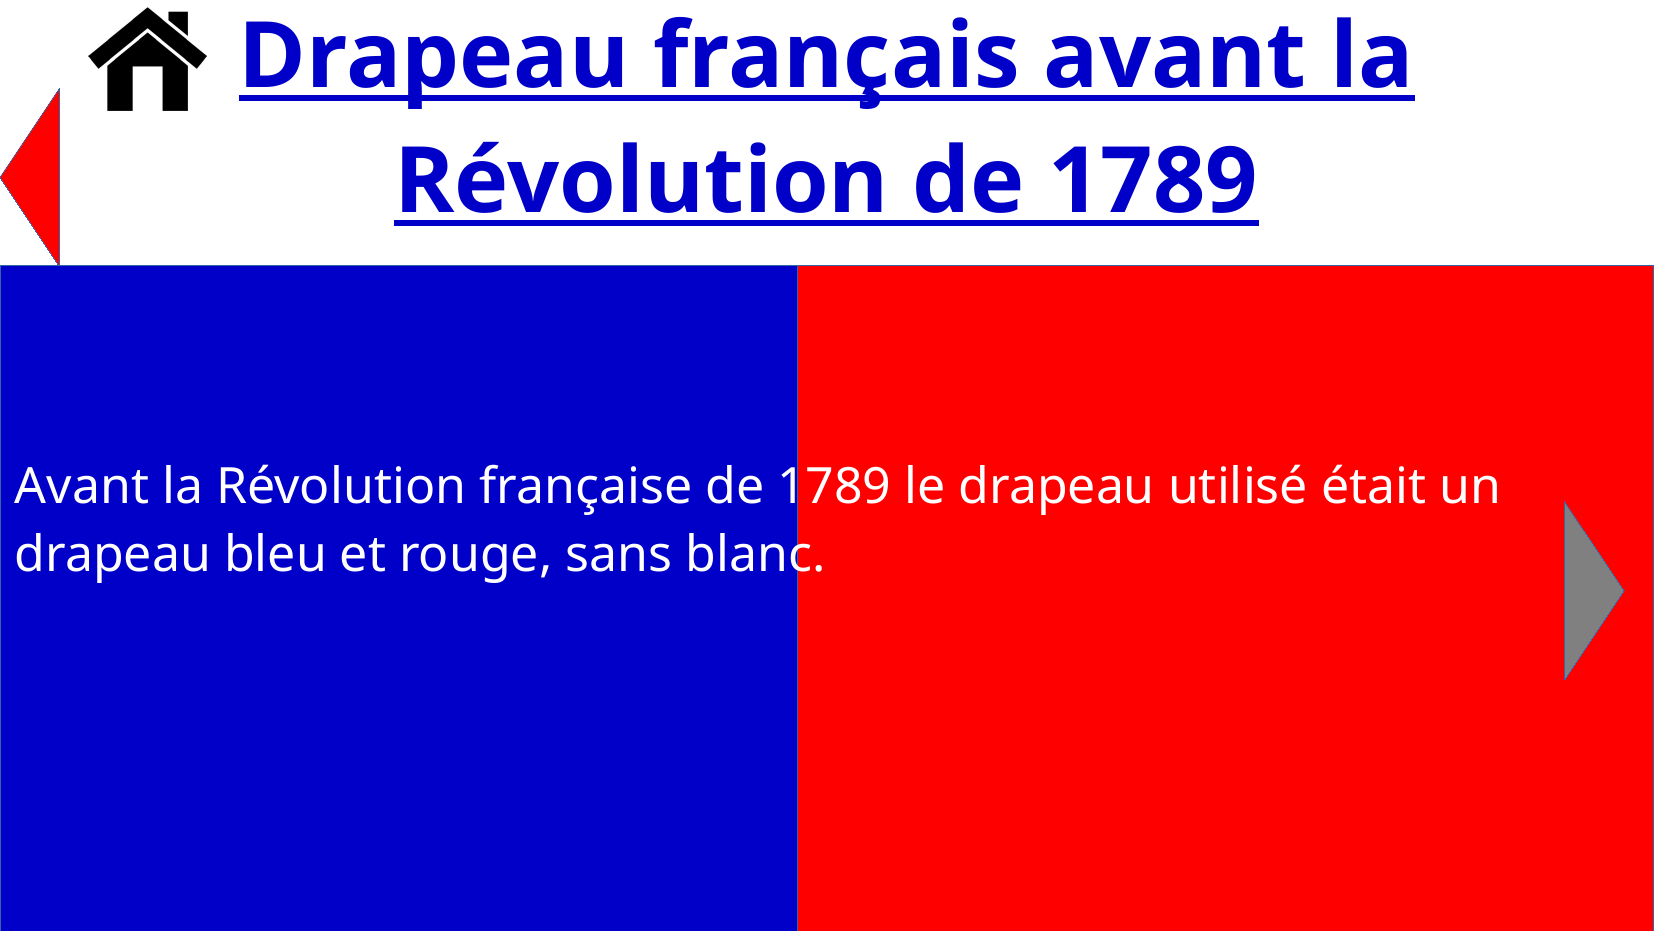

# Drapeau français avant la Révolution de 1789
Avant la Révolution française de 1789 le drapeau utilisé était un drapeau bleu et rouge, sans blanc.